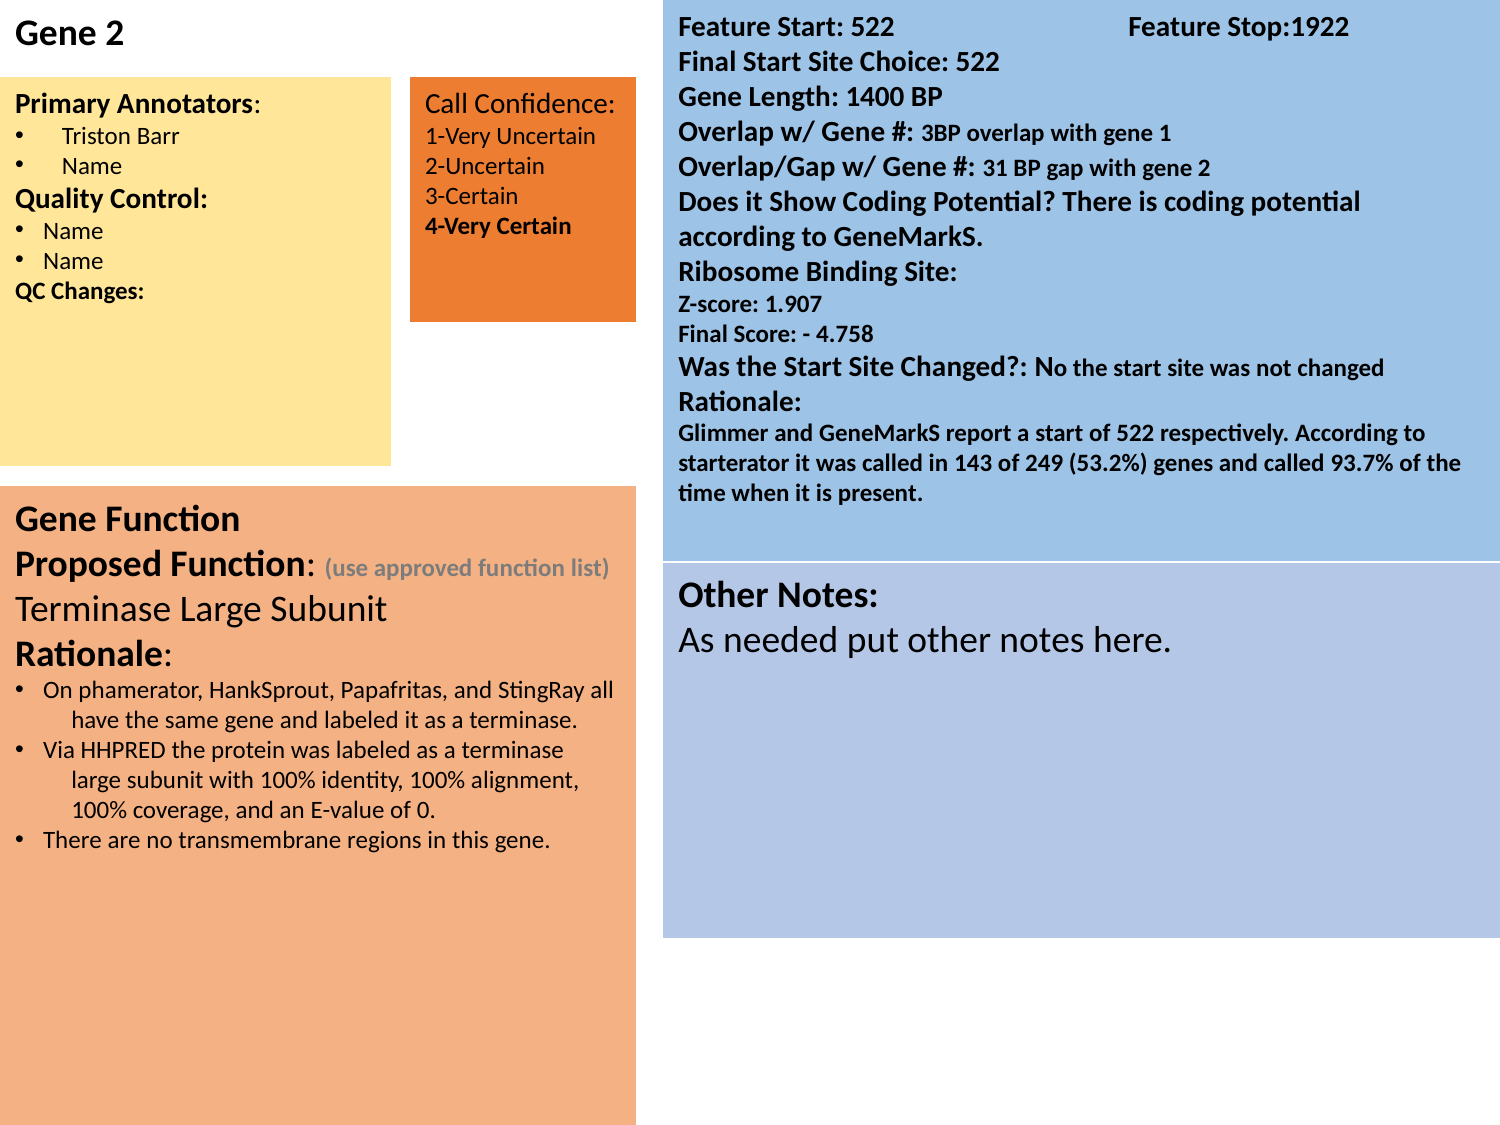

Gene 2
Feature Start: 522				Feature Stop:1922
Final Start Site Choice: 522
Gene Length: 1400 BP
Overlap w/ Gene #: 3BP overlap with gene 1
Overlap/Gap w/ Gene #: 31 BP gap with gene 2
Does it Show Coding Potential? There is coding potential according to GeneMarkS.
Ribosome Binding Site:
Z-score: 1.907
Final Score: - 4.758
Was the Start Site Changed?: No the start site was not changed
Rationale:
Glimmer and GeneMarkS report a start of 522 respectively. According to starterator it was called in 143 of 249 (53.2%) genes and called 93.7% of the time when it is present.
Primary Annotators:
Triston Barr
Name
Quality Control:
Name
Name
QC Changes:
Call Confidence:
1-Very Uncertain
2-Uncertain
3-Certain
4-Very Certain
Gene Function
Proposed Function: (use approved function list)
Terminase Large Subunit
Rationale:
On phamerator, HankSprout, Papafritas, and StingRay all have the same gene and labeled it as a terminase.
Via HHPRED the protein was labeled as a terminase large subunit with 100% identity, 100% alignment, 100% coverage, and an E-value of 0.
There are no transmembrane regions in this gene.
Other Notes:
As needed put other notes here.